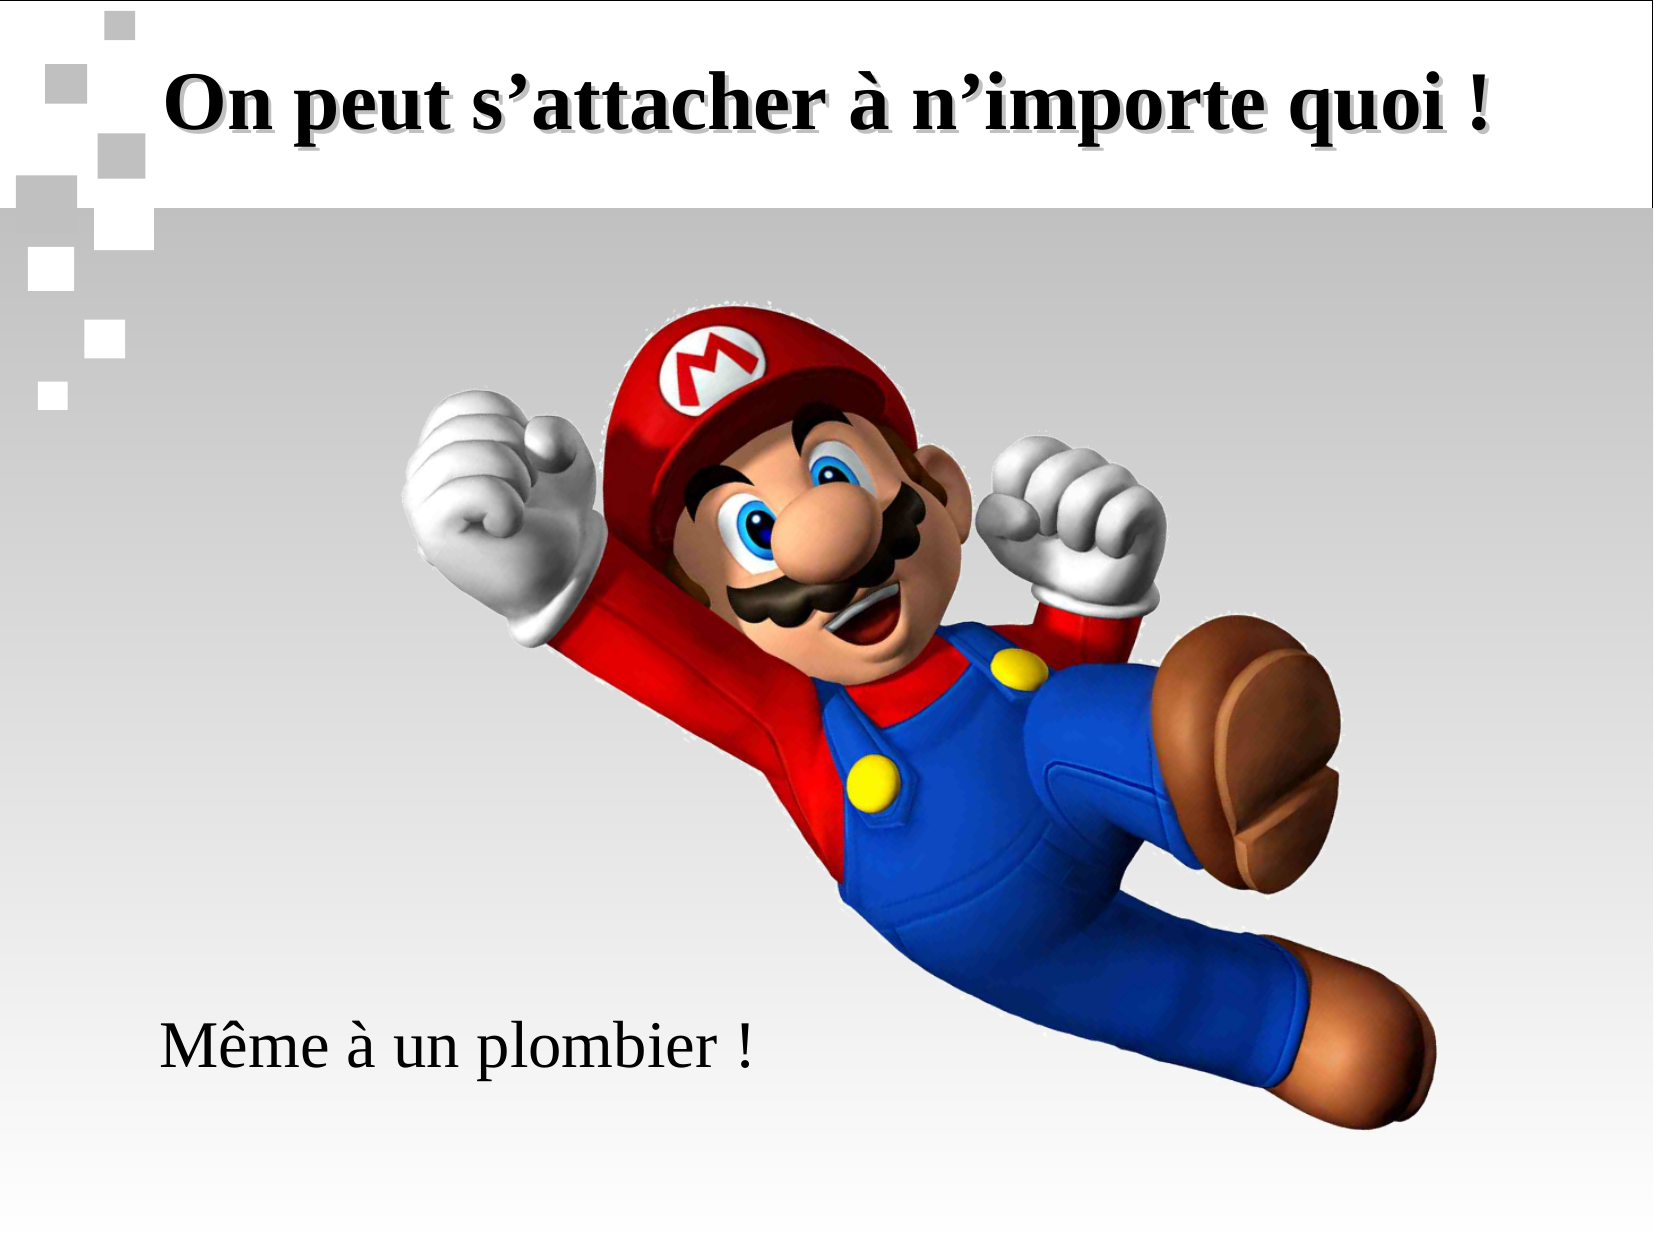

# On peut s’attacher à n’importe quoi !
Même à un plombier !